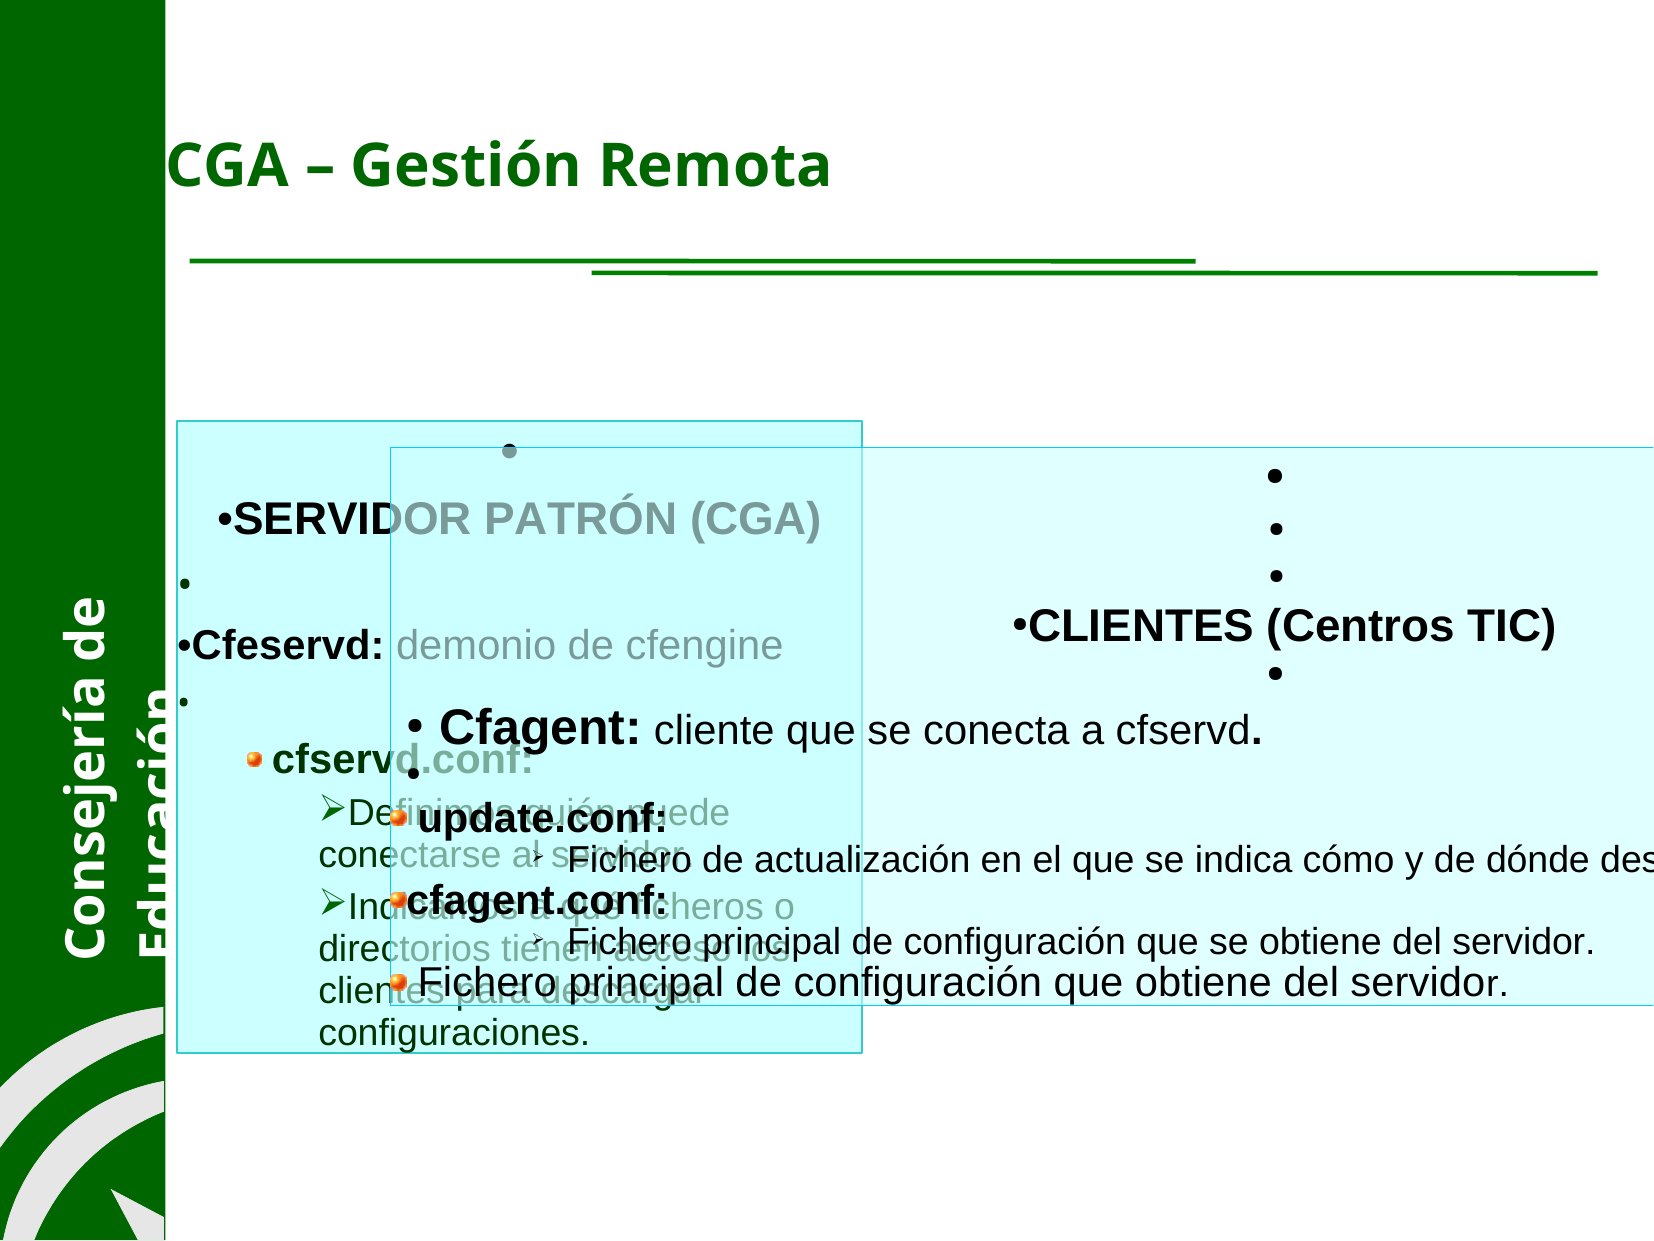

CGA – Gestión Remota
# SERVIDOR PATRÓN (CGA)
Cfeservd: demonio de cfengine
 cfservd.conf:
Definimos quién puede conectarse al servidor.
Indicamos a qué ficheros o directorios tienen acceso los clientes para descargar configuraciones.
CLIENTES (Centros TIC)
Cfagent: cliente que se conecta a cfservd.
 update.conf:
Fichero de actualización en el que se indica cómo y de dónde descargar las configuraciones.
cfagent.conf:
Fichero principal de configuración que se obtiene del servidor.
 Fichero principal de configuración que obtiene del servidor.